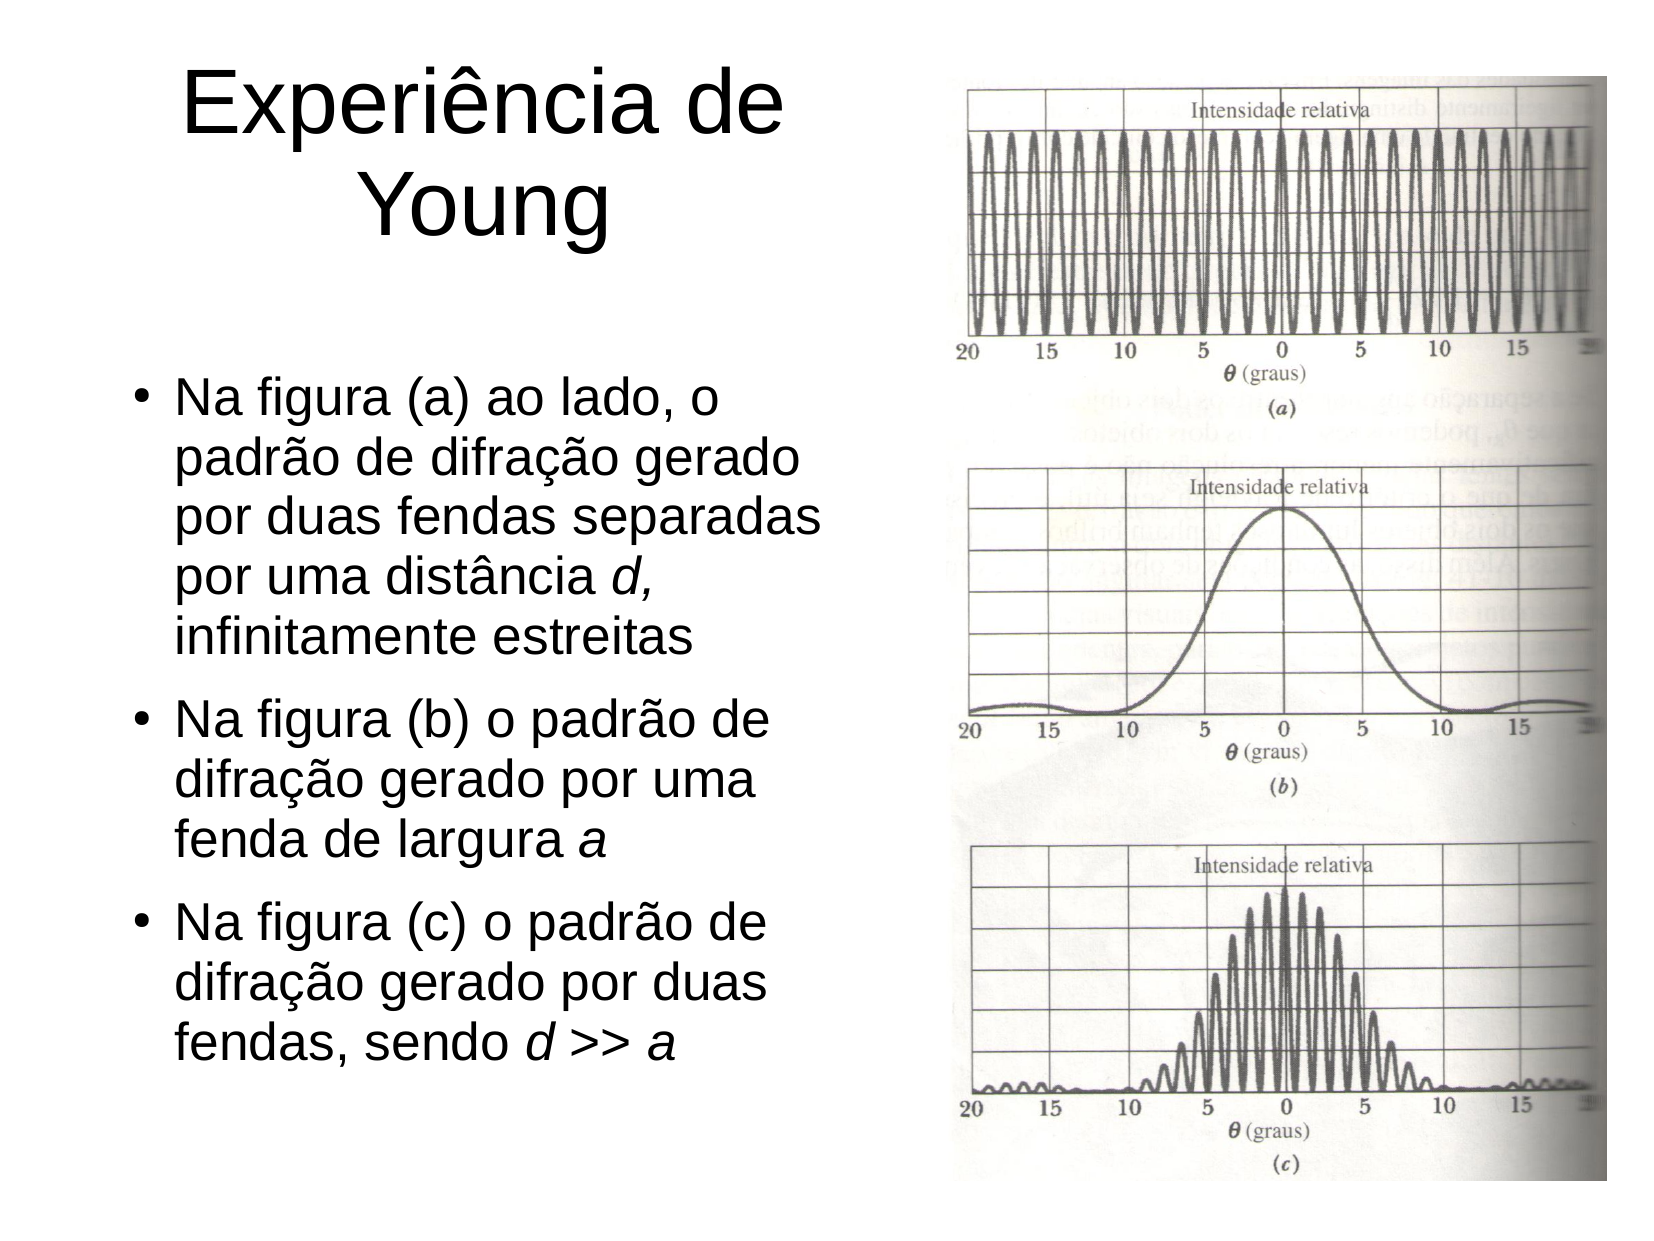

# Experiência de Young
Na figura (a) ao lado, o padrão de difração gerado por duas fendas separadas por uma distância d, infinitamente estreitas
Na figura (b) o padrão de difração gerado por uma fenda de largura a
Na figura (c) o padrão de difração gerado por duas fendas, sendo d >> a